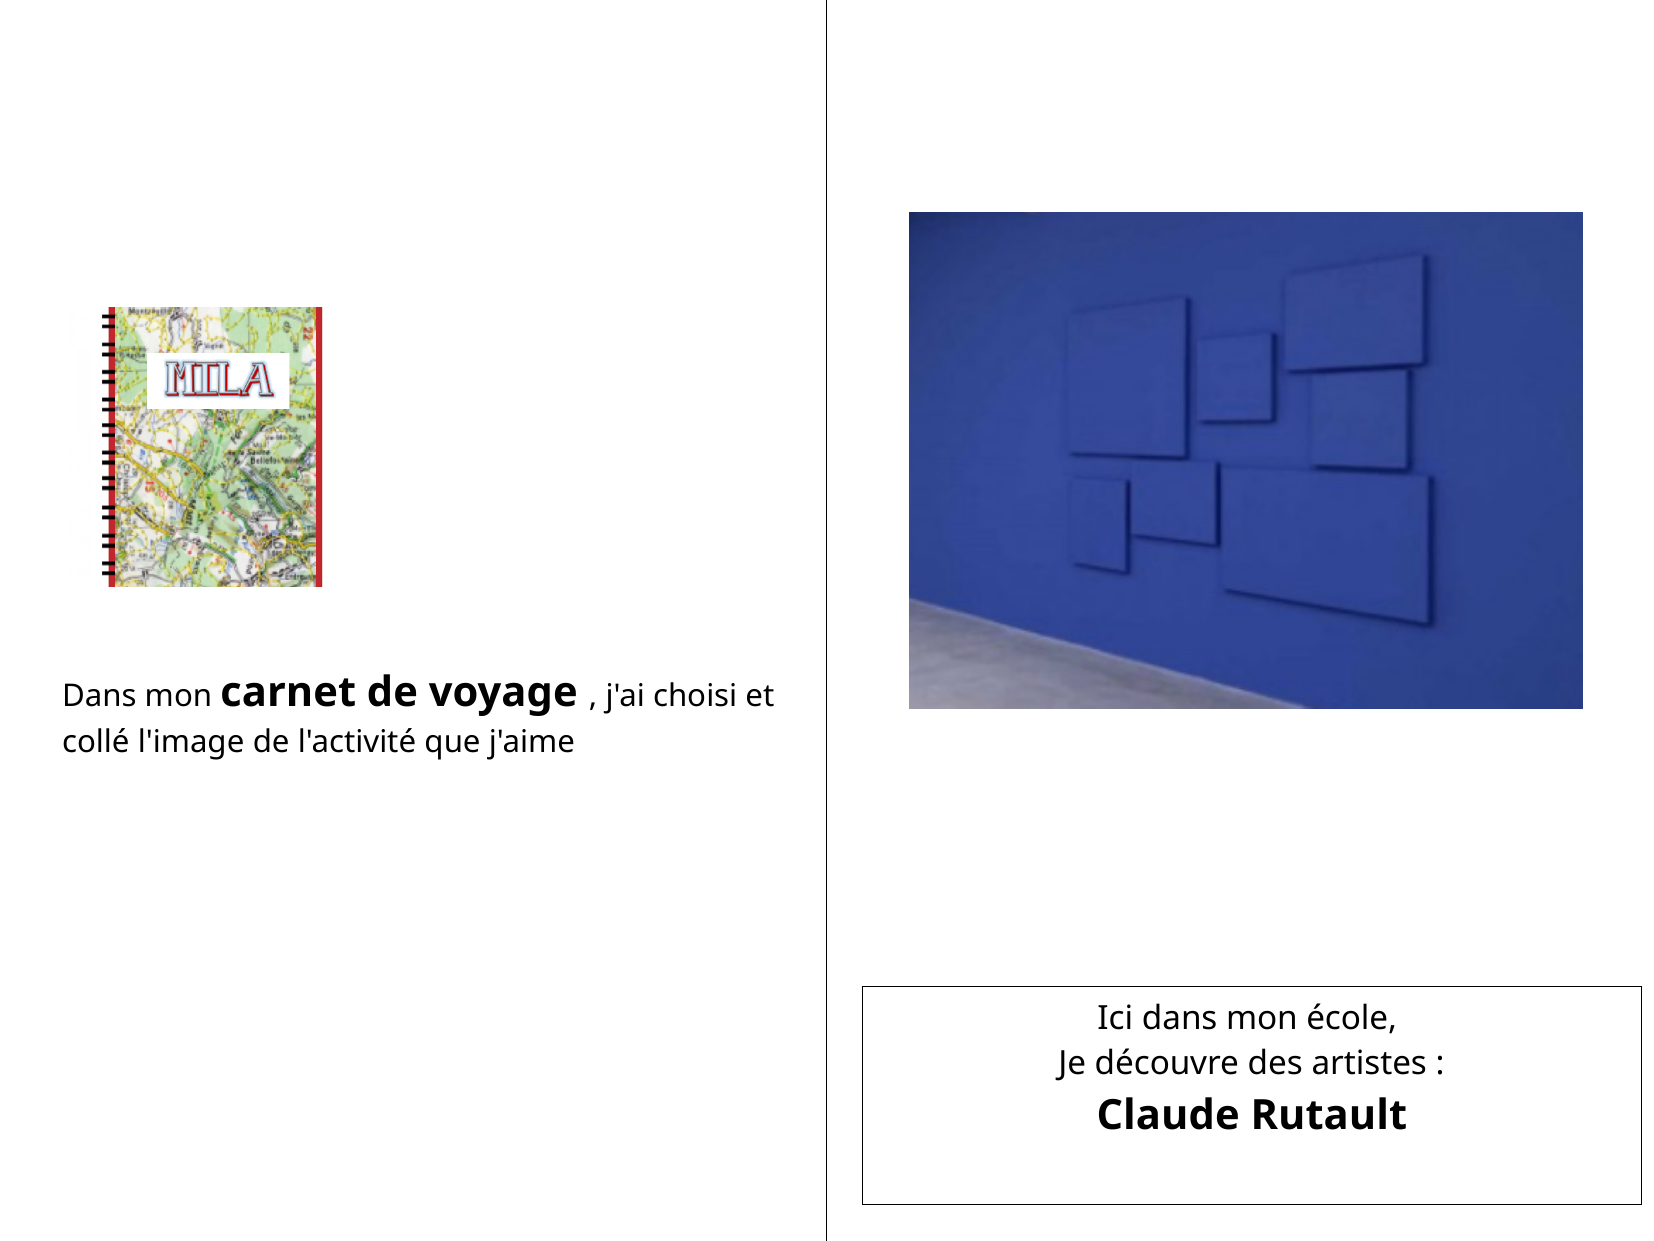

Dans mon carnet de voyage , j'ai choisi et collé l'image de l'activité que j'aime
Ici dans mon école,
Je découvre des artistes :
Claude Rutault